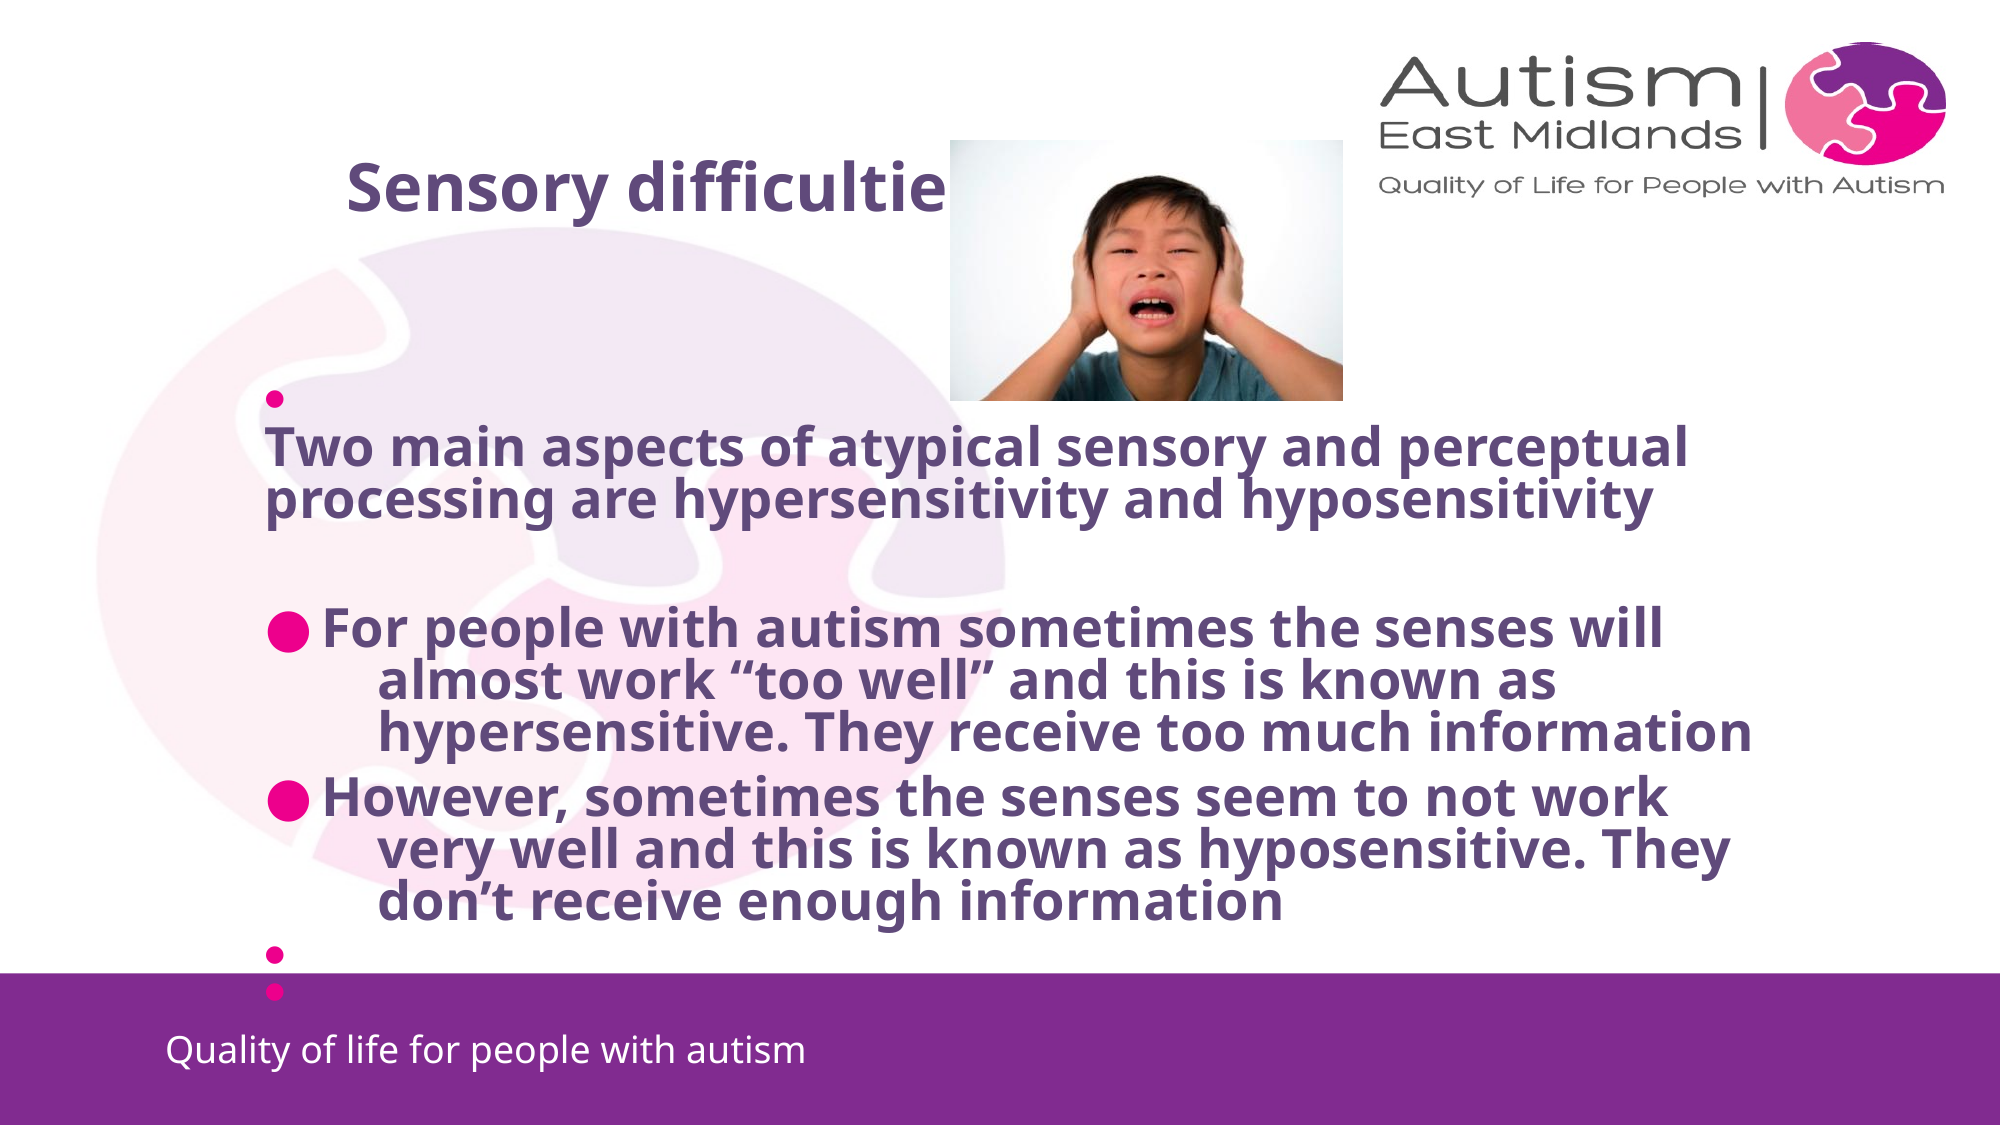

# Sensory difficulties
Two main aspects of atypical sensory and perceptual processing are hypersensitivity and hyposensitivity
For people with autism sometimes the senses will almost work “too well” and this is known as hypersensitive. They receive too much information
However, sometimes the senses seem to not work very well and this is known as hyposensitive. They don’t receive enough information